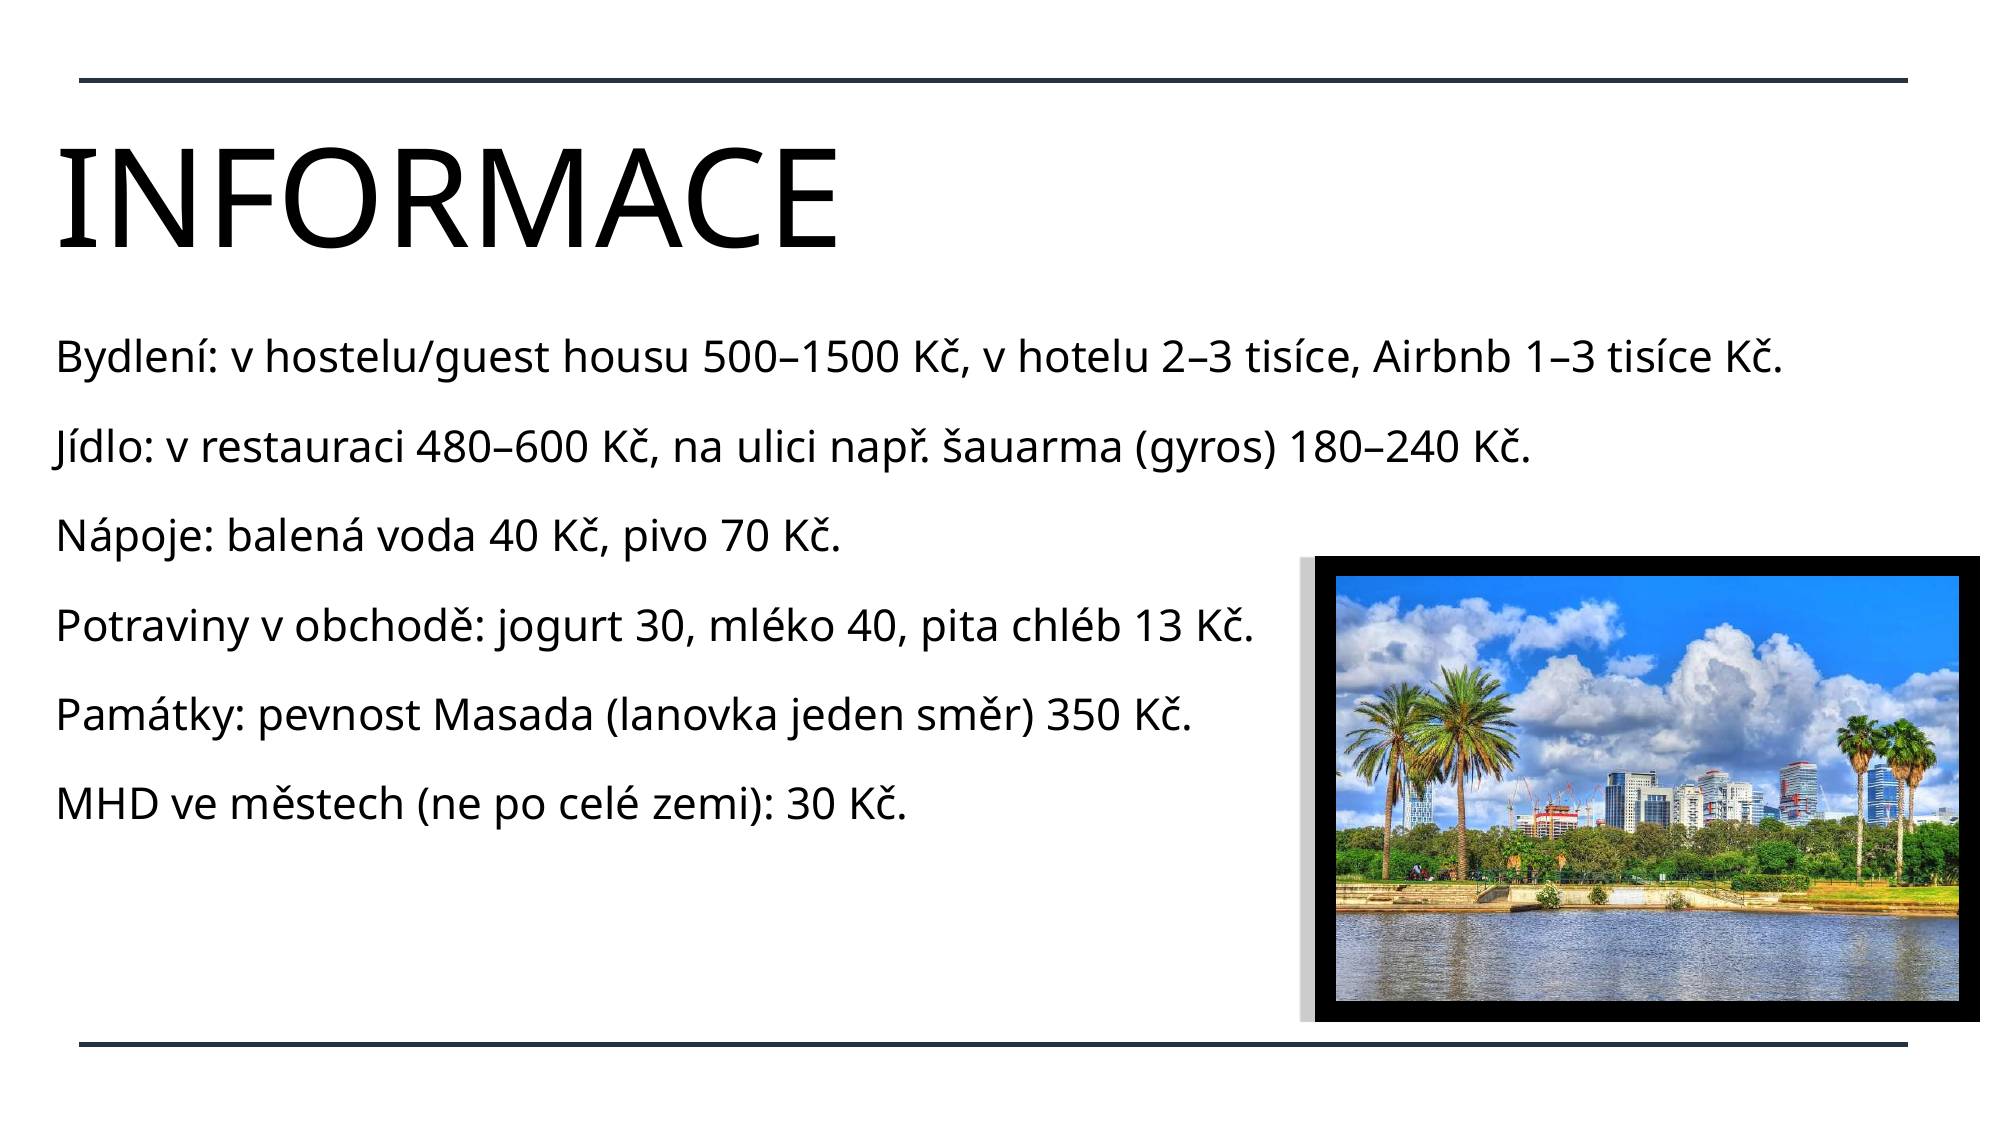

# INFORMACE
Bydlení: v hostelu/guest housu 500–1500 Kč, v hotelu 2–3 tisíce, Airbnb 1–3 tisíce Kč.
Jídlo: v restauraci 480–600 Kč, na ulici např. šauarma (gyros) 180–240 Kč.
Nápoje: balená voda 40 Kč, pivo 70 Kč.
Potraviny v obchodě: jogurt 30, mléko 40, pita chléb 13 Kč.
Památky: pevnost Masada (lanovka jeden směr) 350 Kč.
MHD ve městech (ne po celé zemi): 30 Kč.